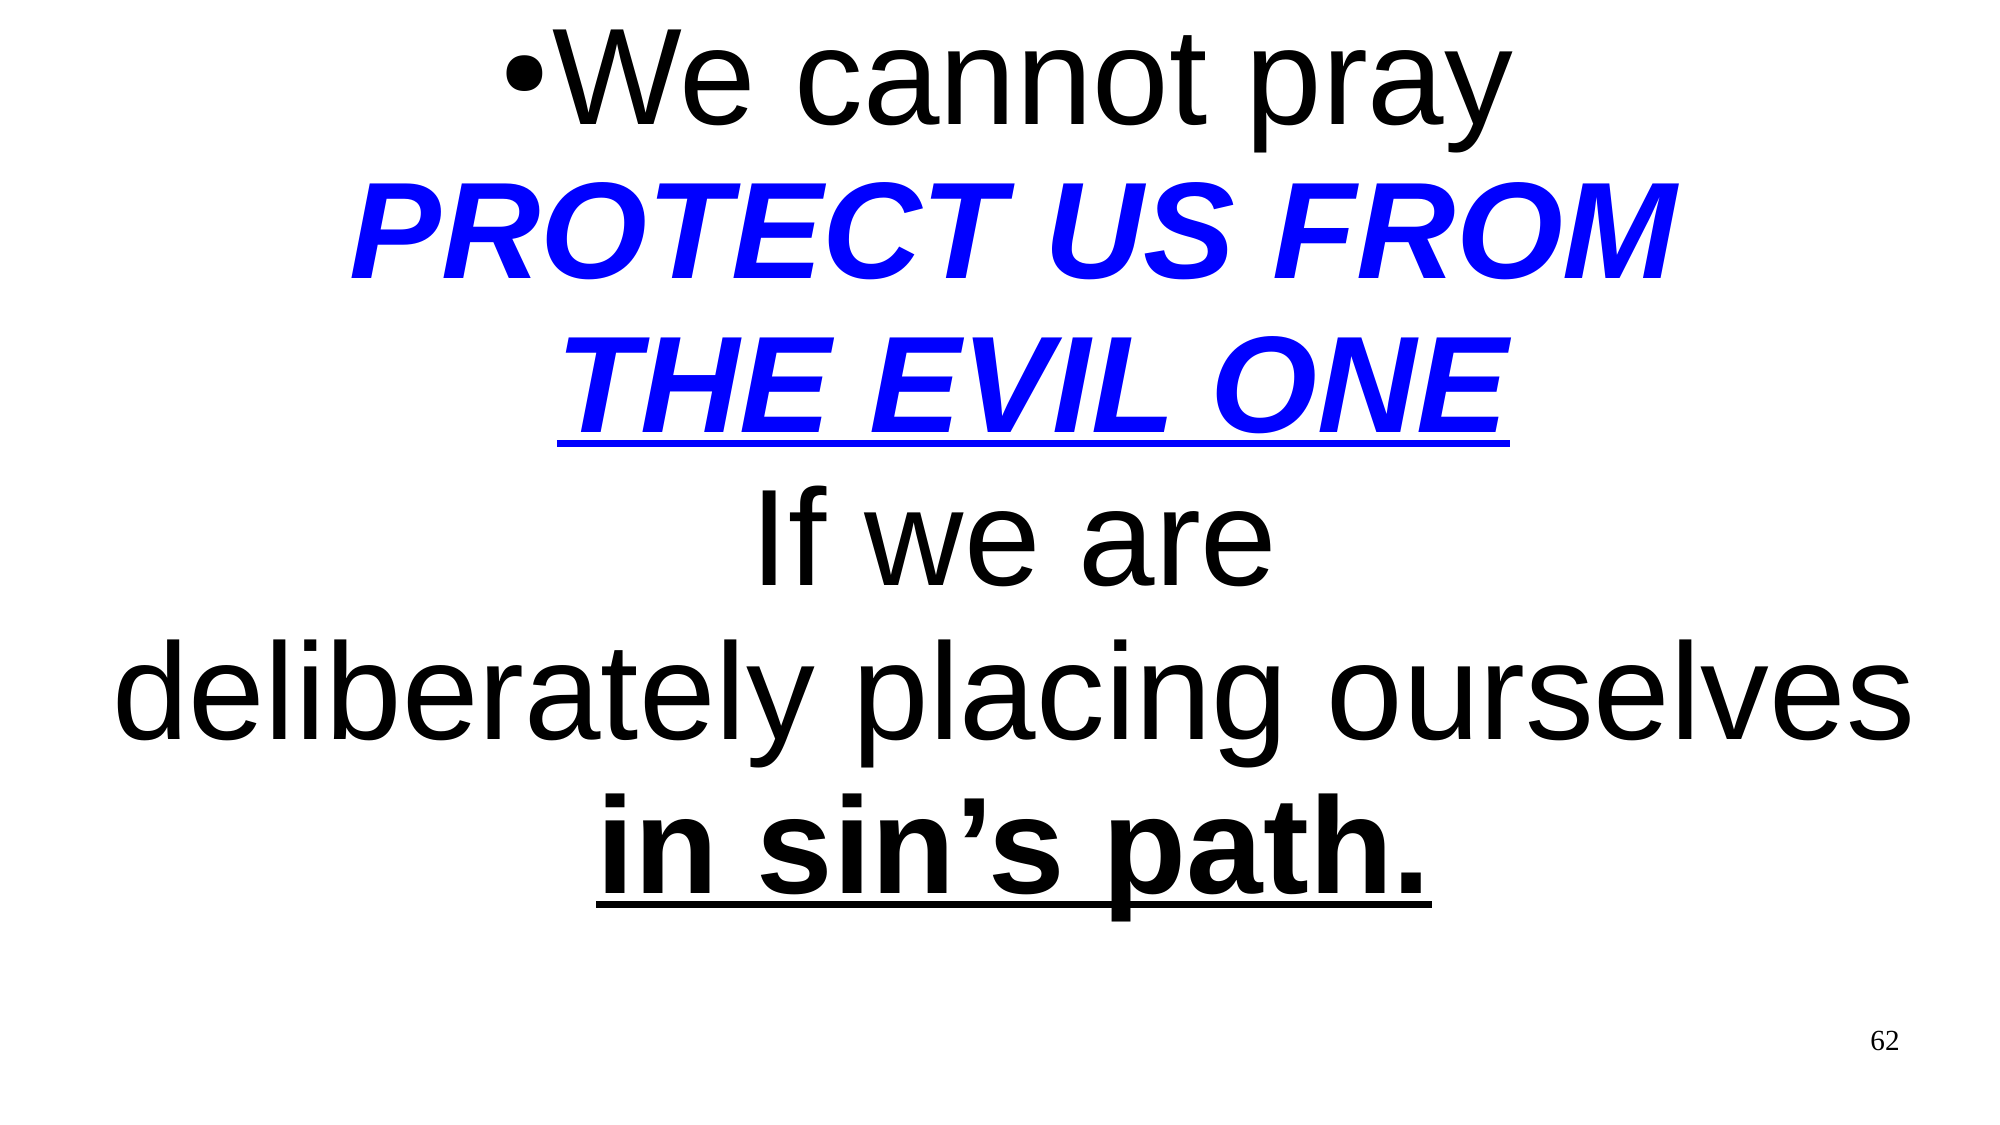

# We cannot pray PROTECT US FROM THE EVIL ONE If we are deliberately placing ourselves in sin’s path.
62